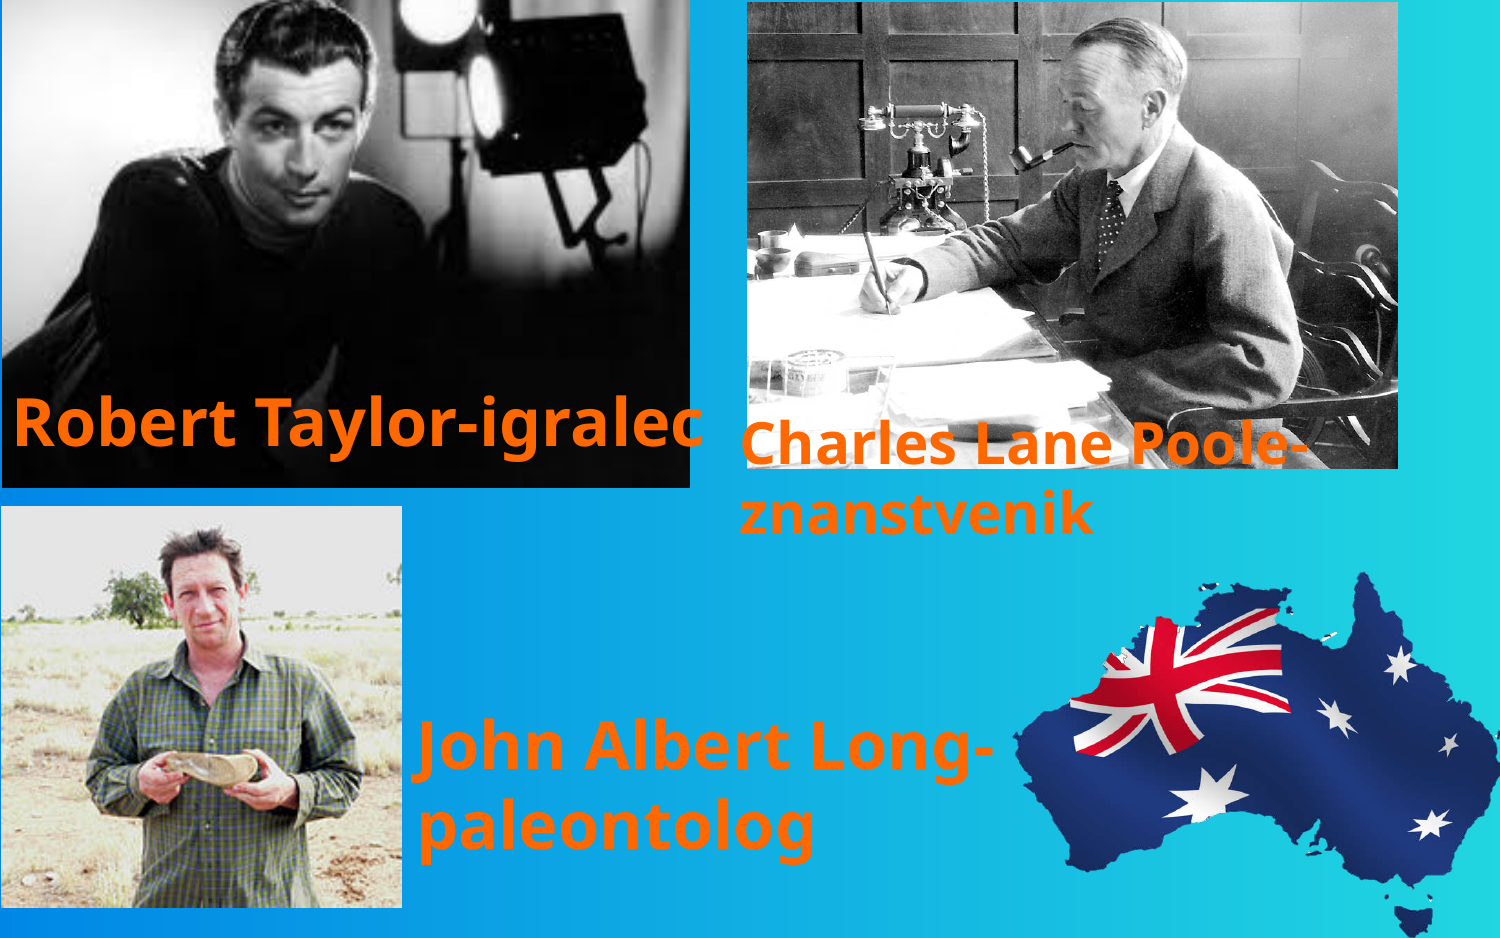

Robert Taylor-igralec
Charles Lane Poole-znanstvenik
John Albert Long-paleontolog